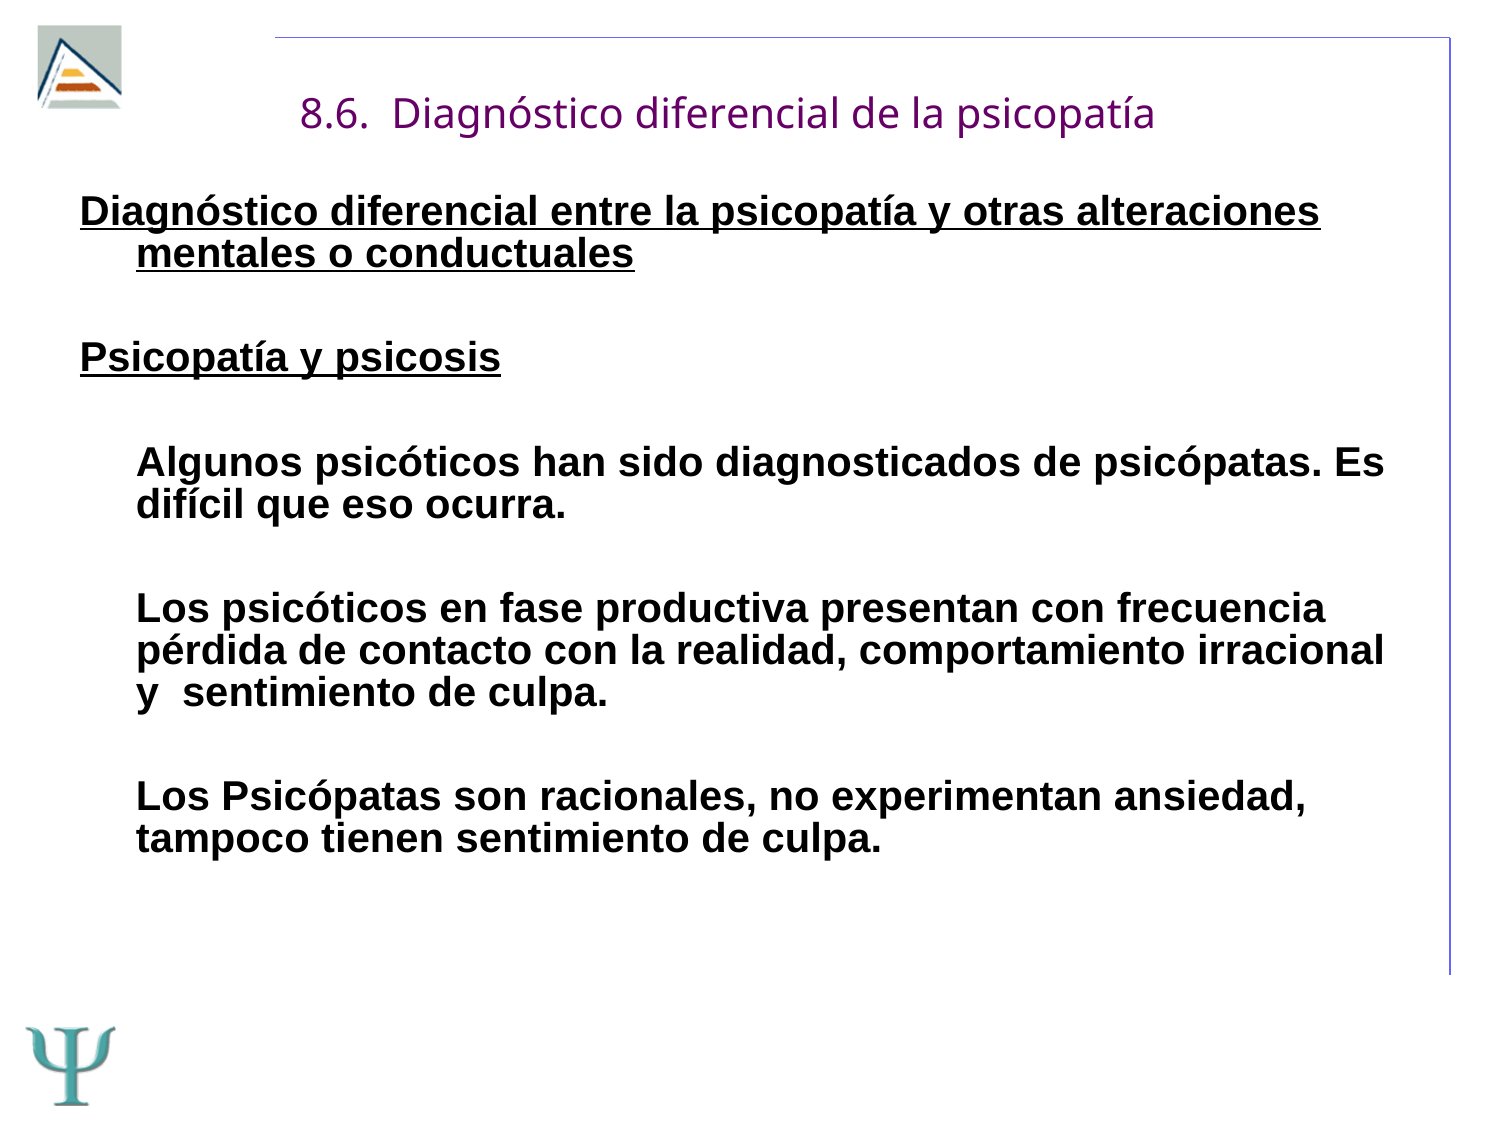

# 8.6. Diagnóstico diferencial de la psicopatía
Diagnóstico diferencial entre la psicopatía y otras alteraciones mentales o conductuales
Psicopatía y psicosis
	Algunos psicóticos han sido diagnosticados de psicópatas. Es difícil que eso ocurra.
	Los psicóticos en fase productiva presentan con frecuencia pérdida de contacto con la realidad, comportamiento irracional y sentimiento de culpa.
 	Los Psicópatas son racionales, no experimentan ansiedad, tampoco tienen sentimiento de culpa.